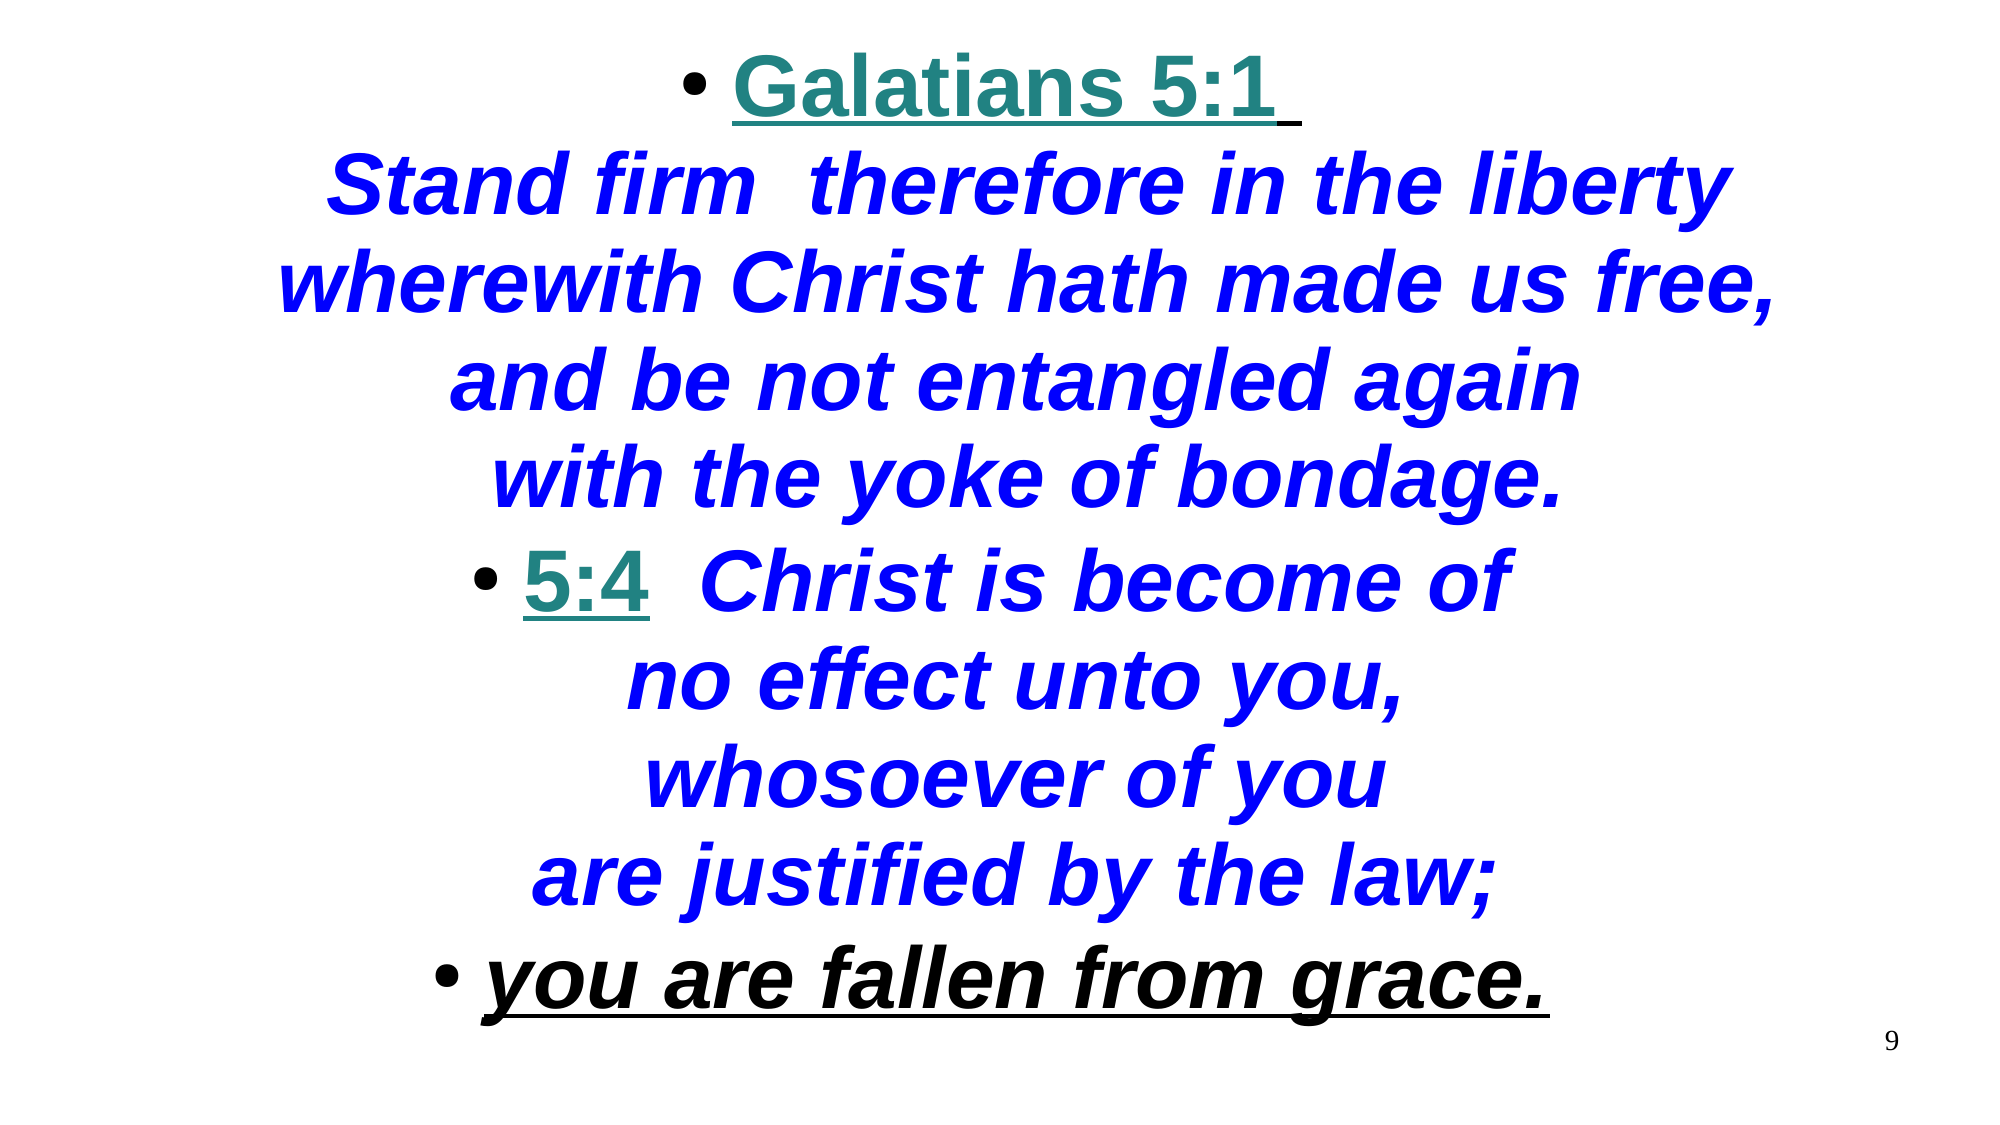

# Galatians 5:1  Stand firm therefore in the liberty wherewith Christ hath made us free, and be not entangled again with the yoke of bondage.
5:4  Christ is become of
no effect unto you,
whosoever of you
are justified by the law;
you are fallen from grace.
9